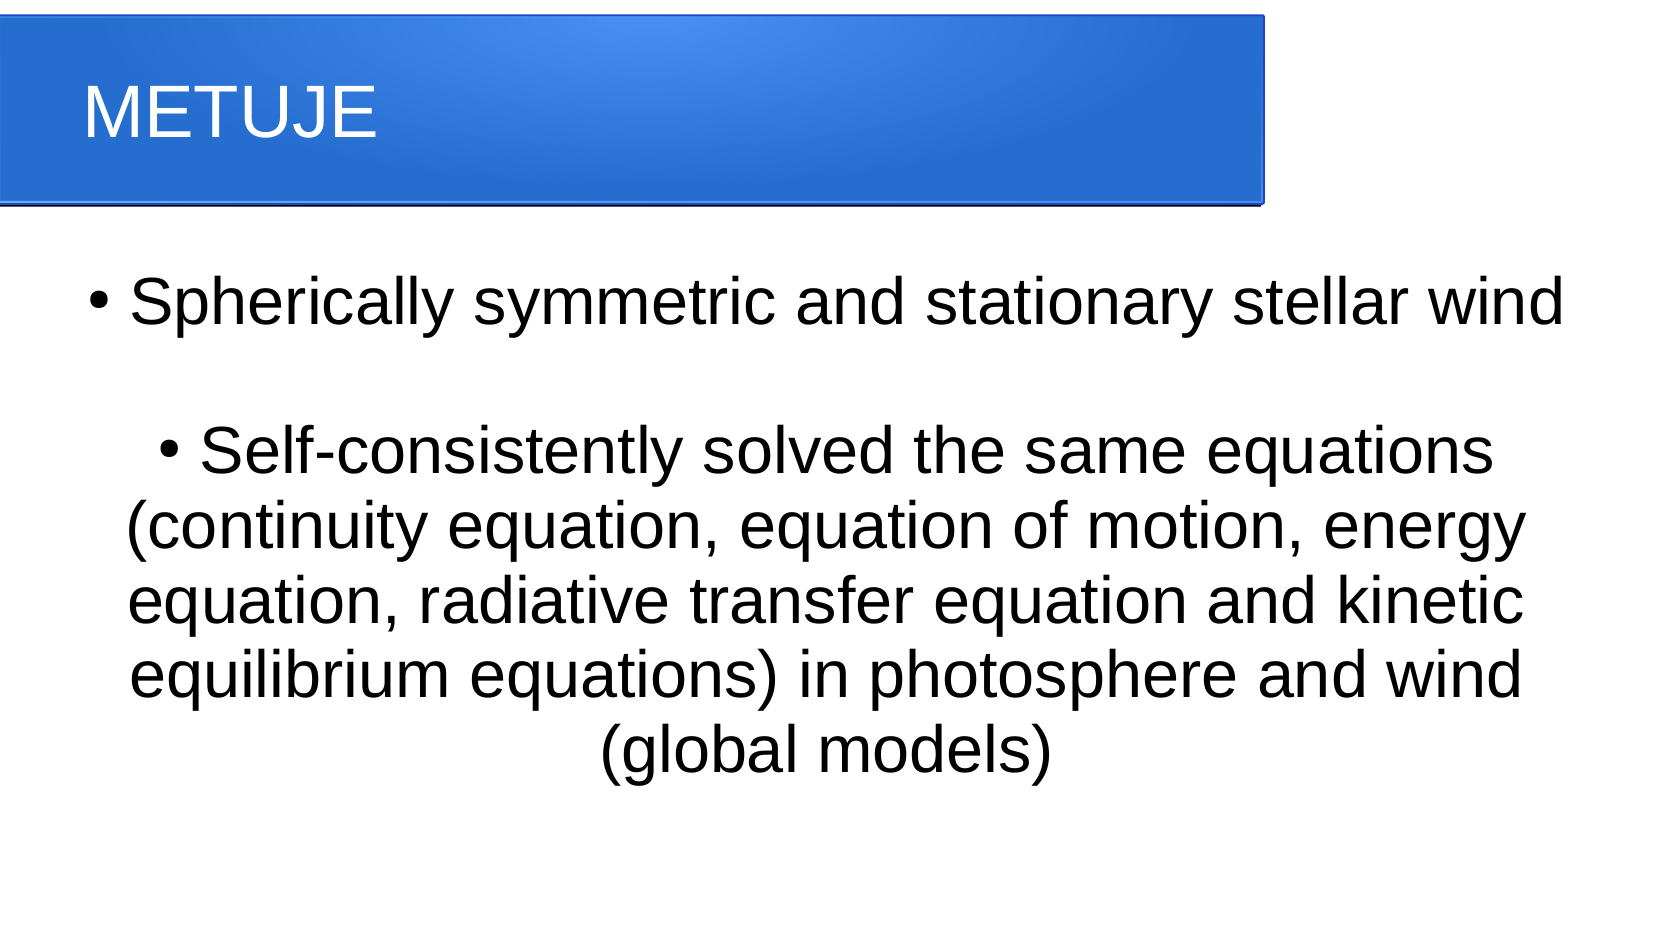

# METUJE
 Spherically symmetric and stationary stellar wind
 Self-consistently solved the same equations (continuity equation, equation of motion, energy equation, radiative transfer equation and kinetic equilibrium equations) in photosphere and wind (global models)